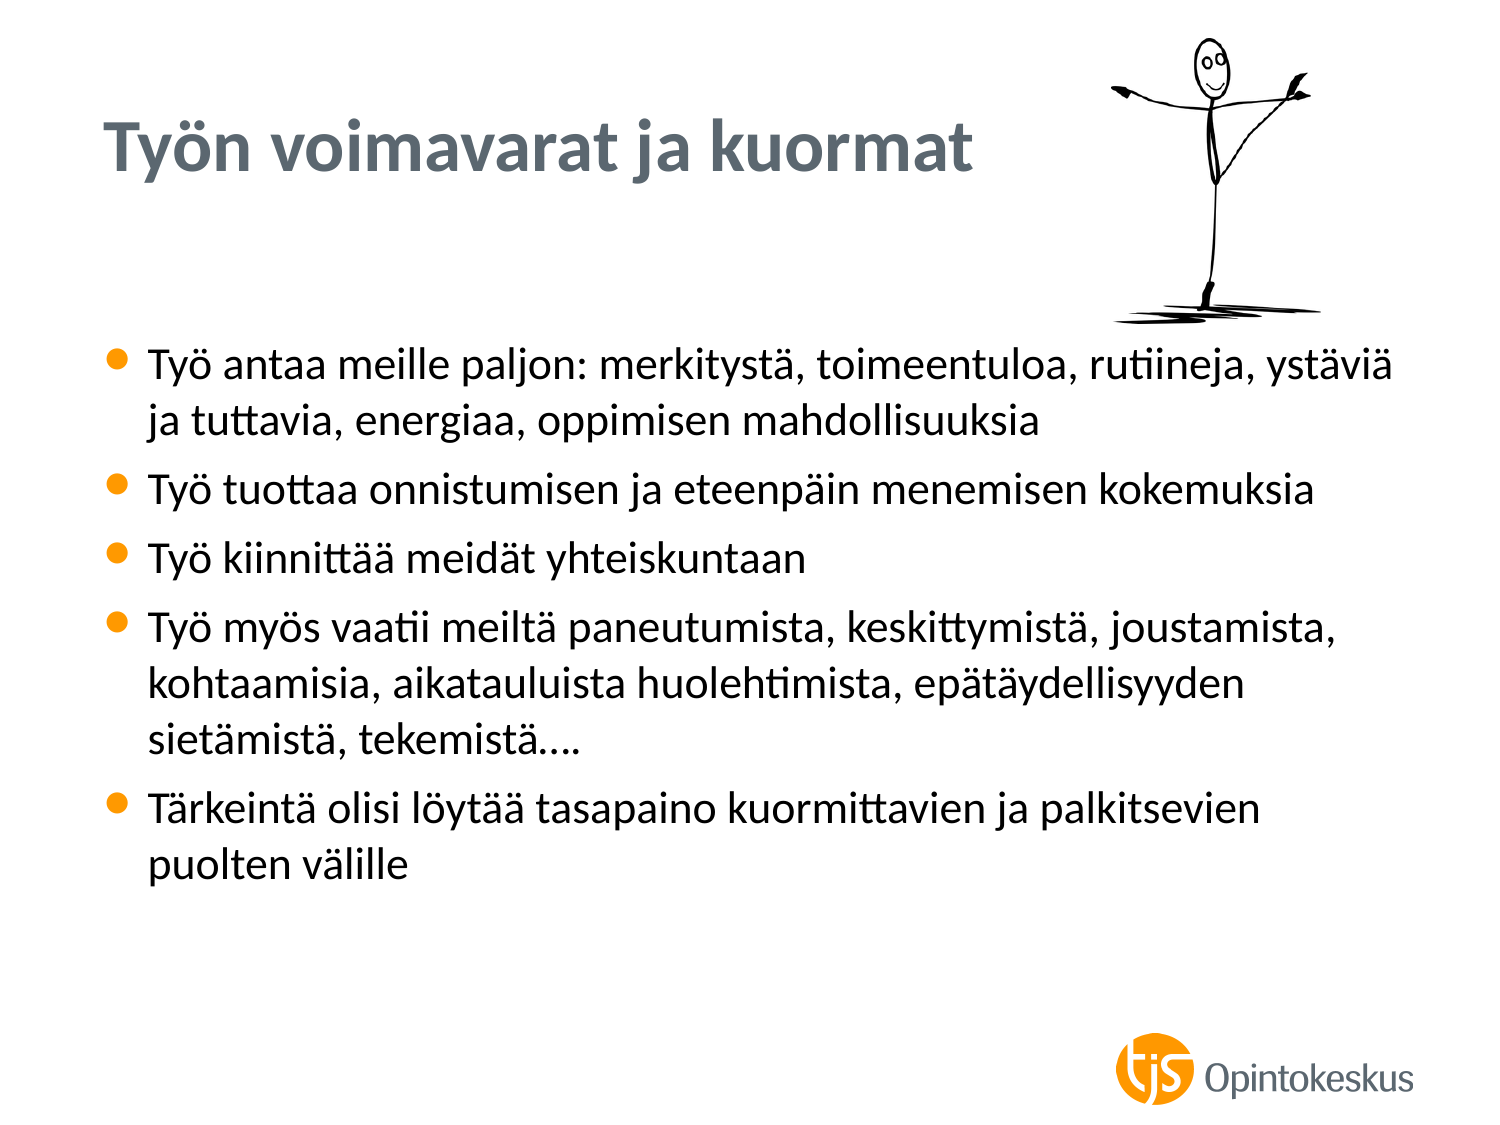

Työn voimavarat ja kuormat
# Työ antaa meille paljon: merkitystä, toimeentuloa, rutiineja, ystäviä ja tuttavia, energiaa, oppimisen mahdollisuuksia
Työ tuottaa onnistumisen ja eteenpäin menemisen kokemuksia
Työ kiinnittää meidät yhteiskuntaan
Työ myös vaatii meiltä paneutumista, keskittymistä, joustamista, kohtaamisia, aikatauluista huolehtimista, epätäydellisyyden sietämistä, tekemistä….
Tärkeintä olisi löytää tasapaino kuormittavien ja palkitsevien puolten välille